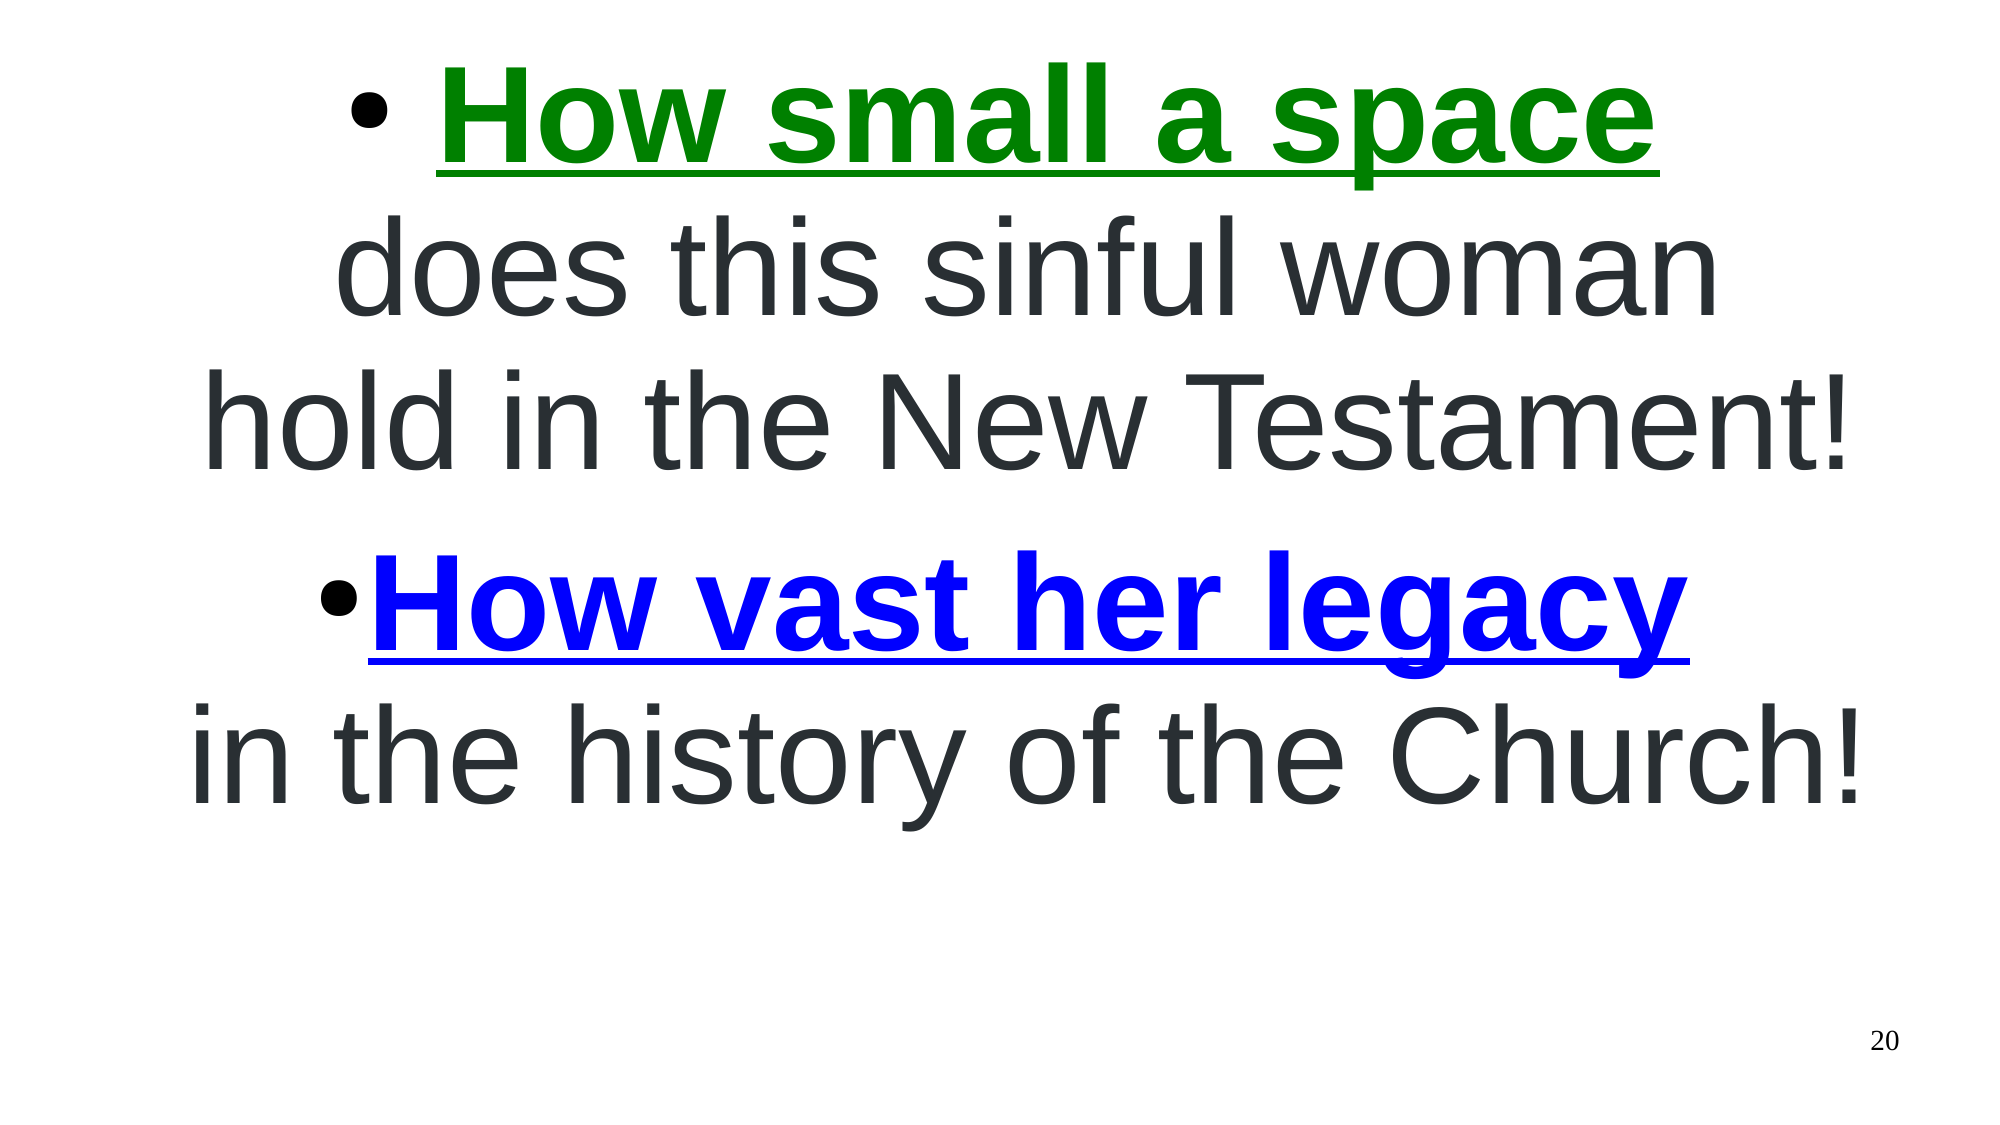

# How small a space does this sinful woman hold in the New Testament!
How vast her legacy
in the history of the Church!
20